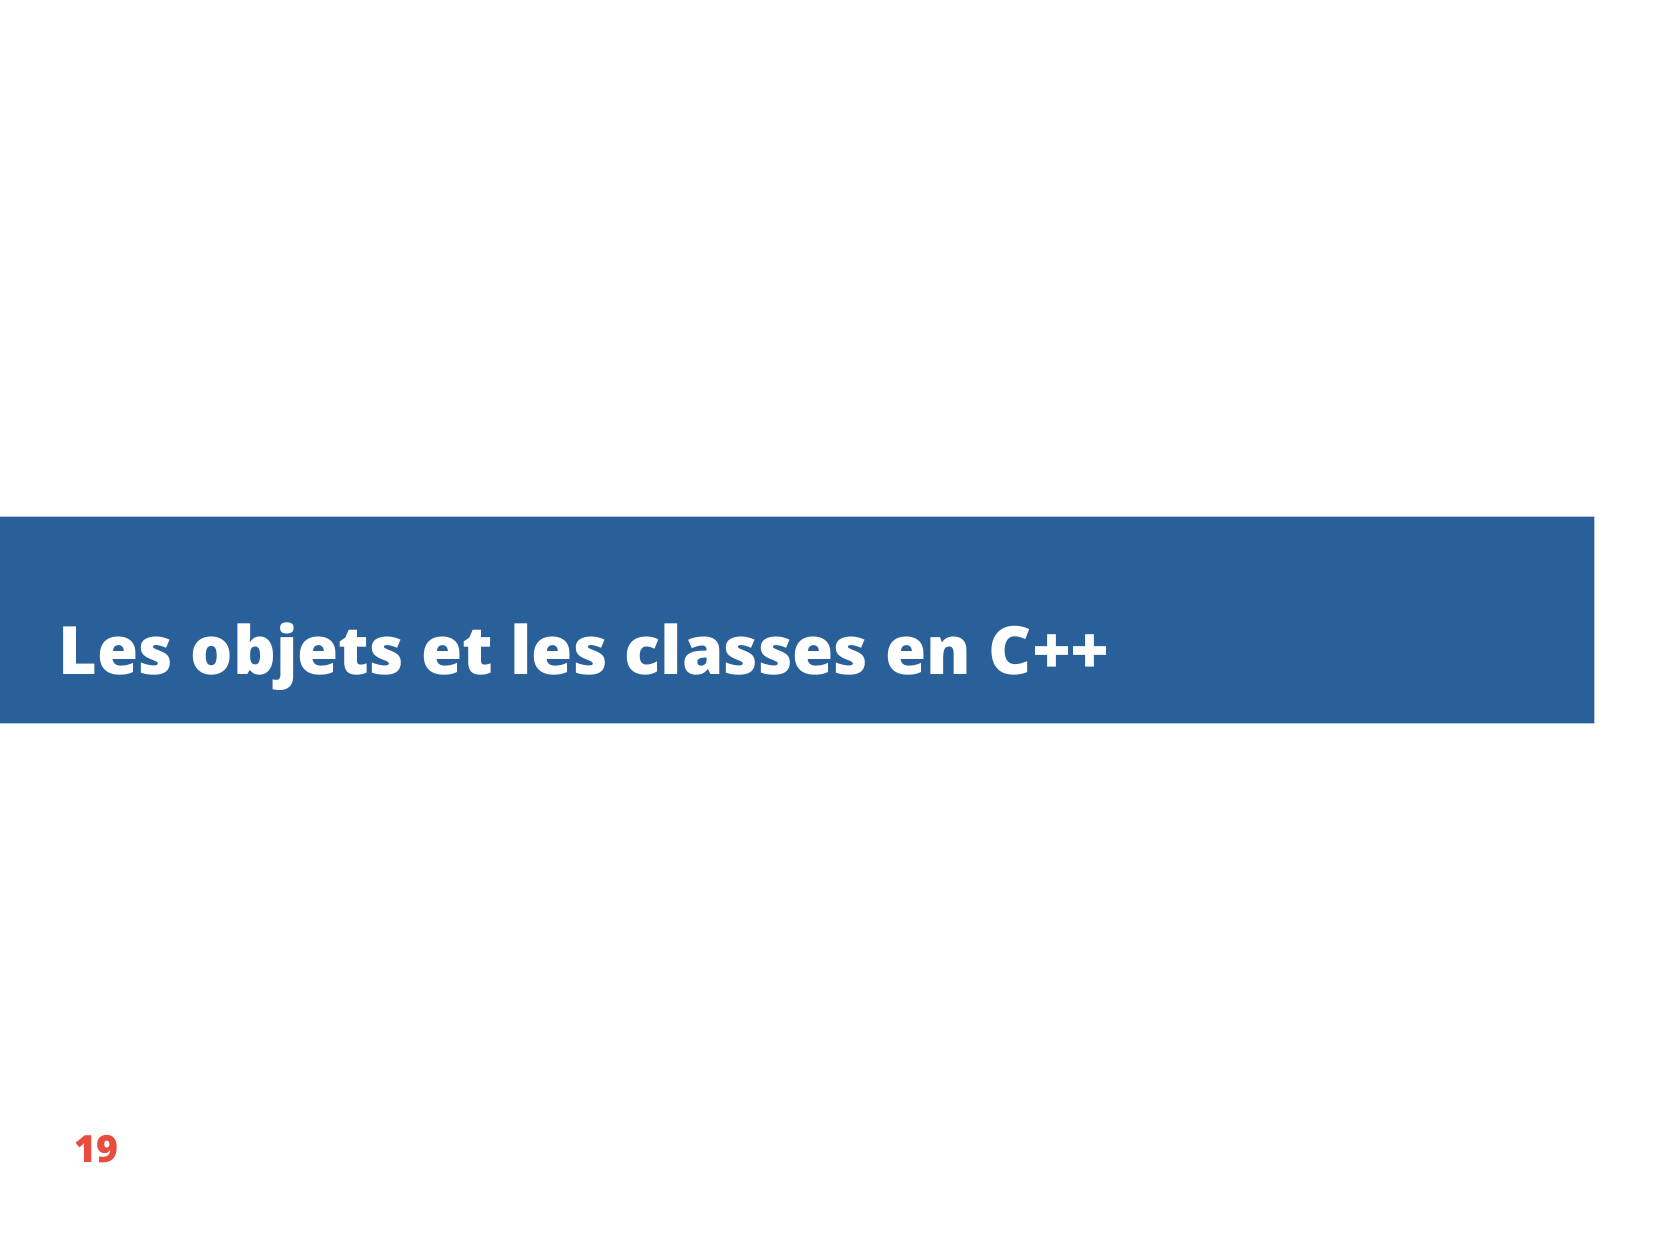

# Les objets et les classes en C++
19